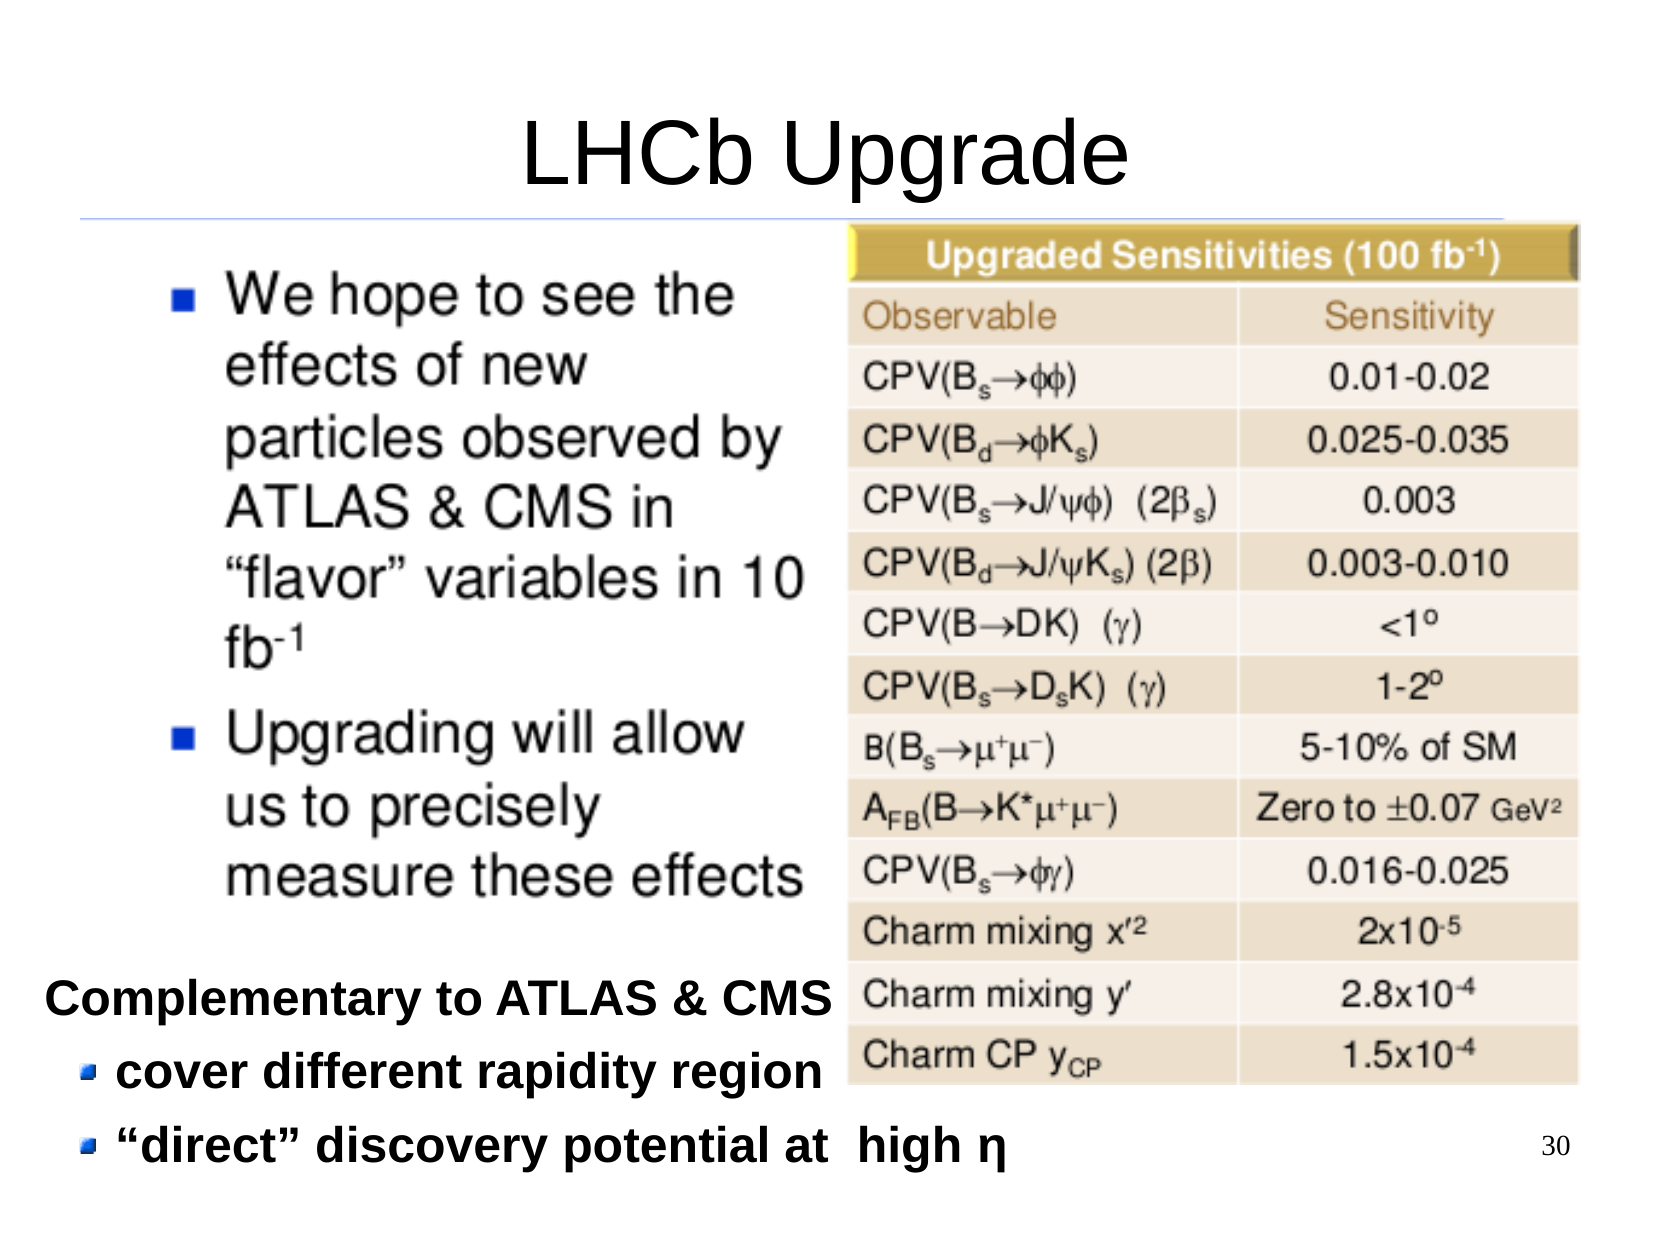

# LHCb Upgrade
Complementary to ATLAS & CMS
cover different rapidity region
“direct” discovery potential at high η
30